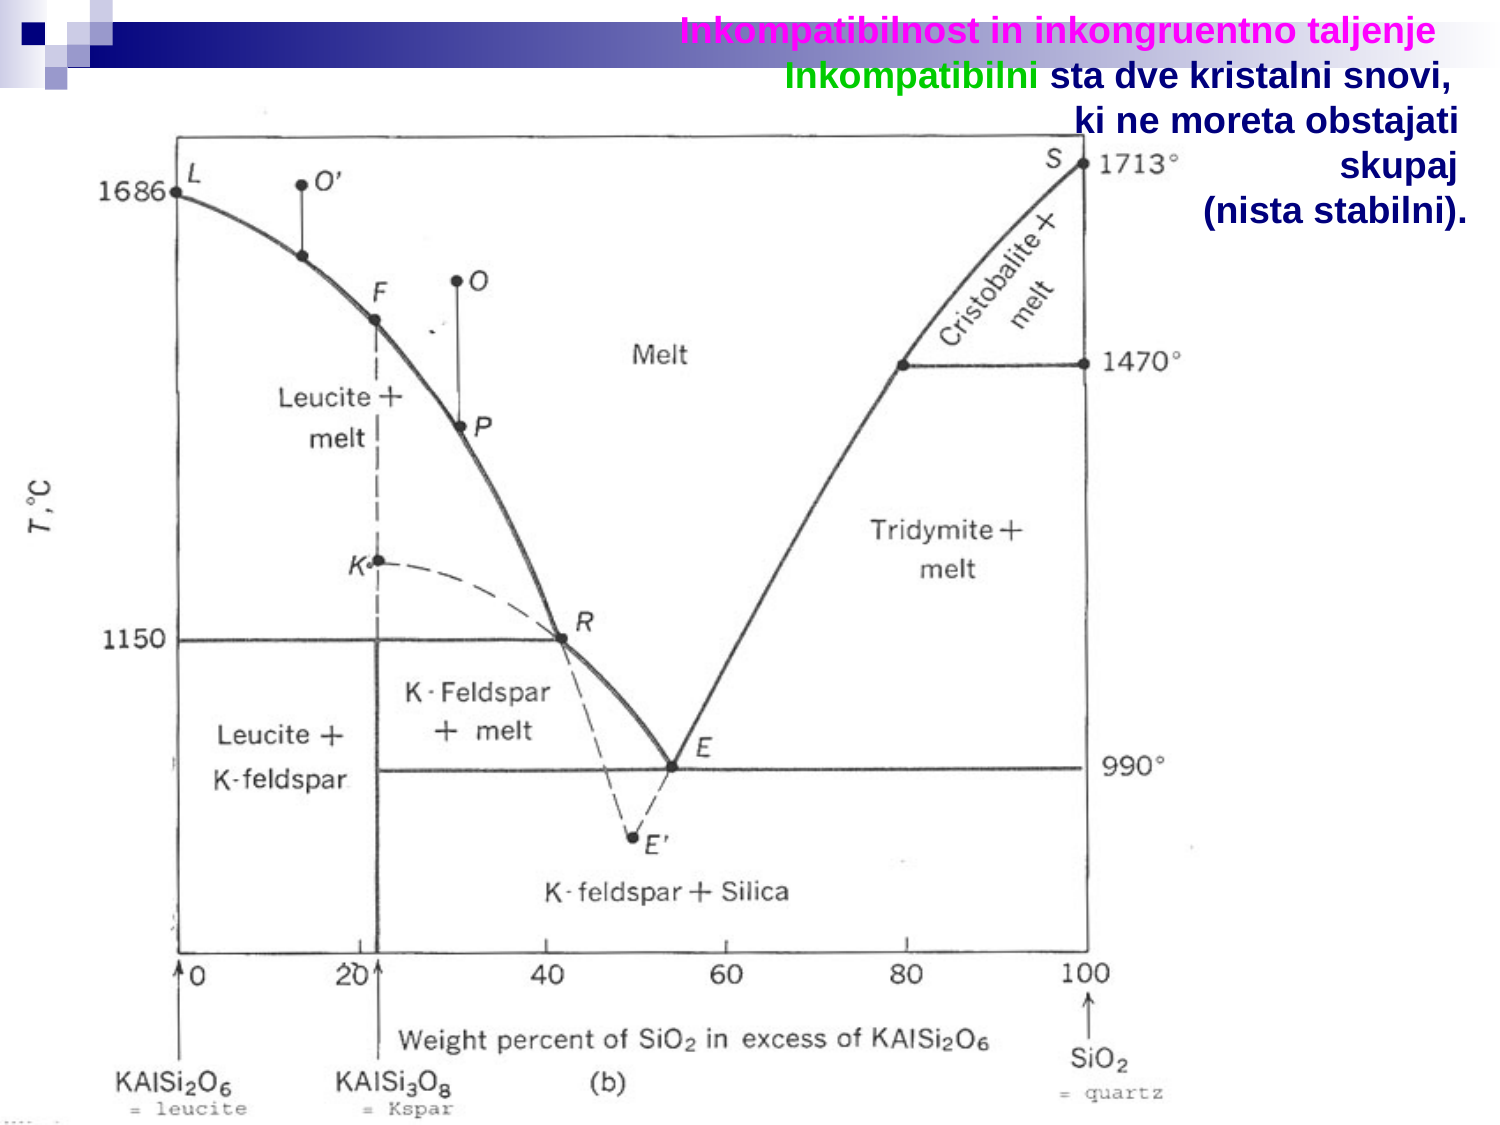

Inkompatibilnost in inkongruentno taljenje
			 Inkompatibilni sta dve kristalni snovi,
					 ki ne moreta obstajati
						 skupaj
						 (nista stabilni).